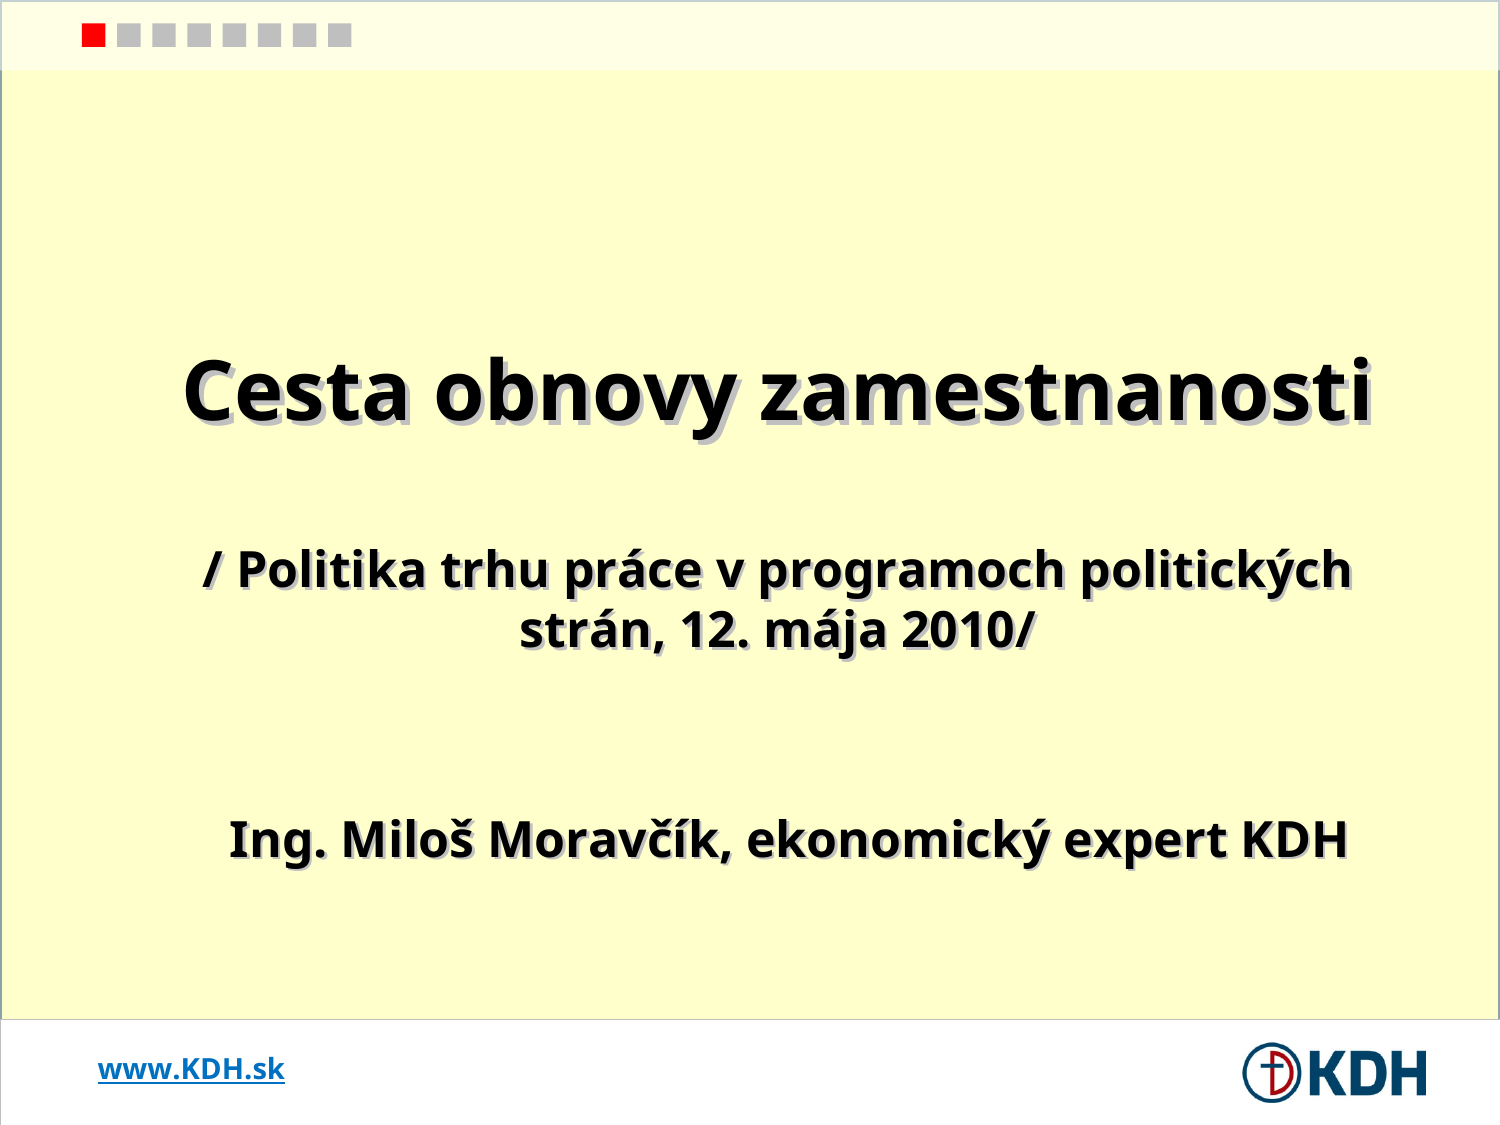

# Cesta obnovy zamestnanosti / Politika trhu práce v programoch politických strán, 12. mája 2010/
Ing. Miloš Moravčík, ekonomický expert KDH